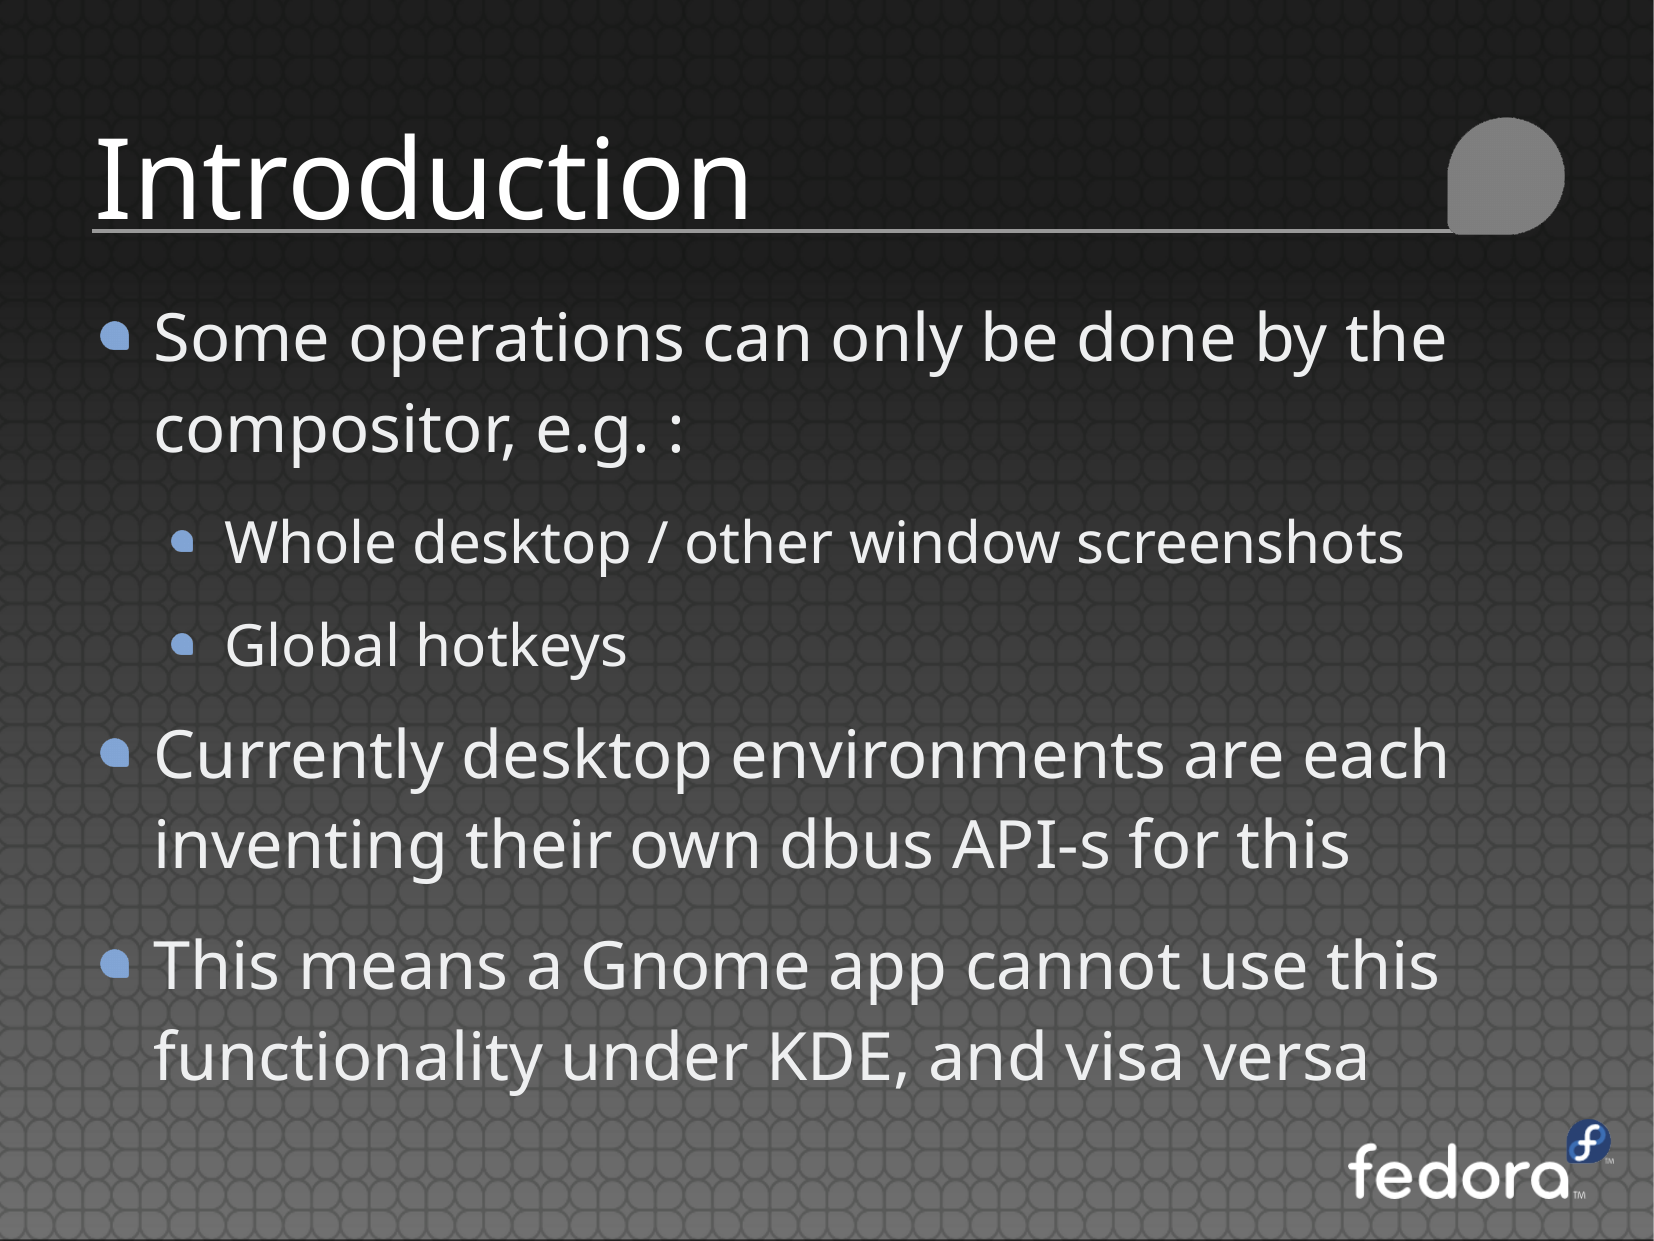

Introduction
# Some operations can only be done by the compositor, e.g. :
Whole desktop / other window screenshots
Global hotkeys
Currently desktop environments are each inventing their own dbus API-s for this
This means a Gnome app cannot use this functionality under KDE, and visa versa